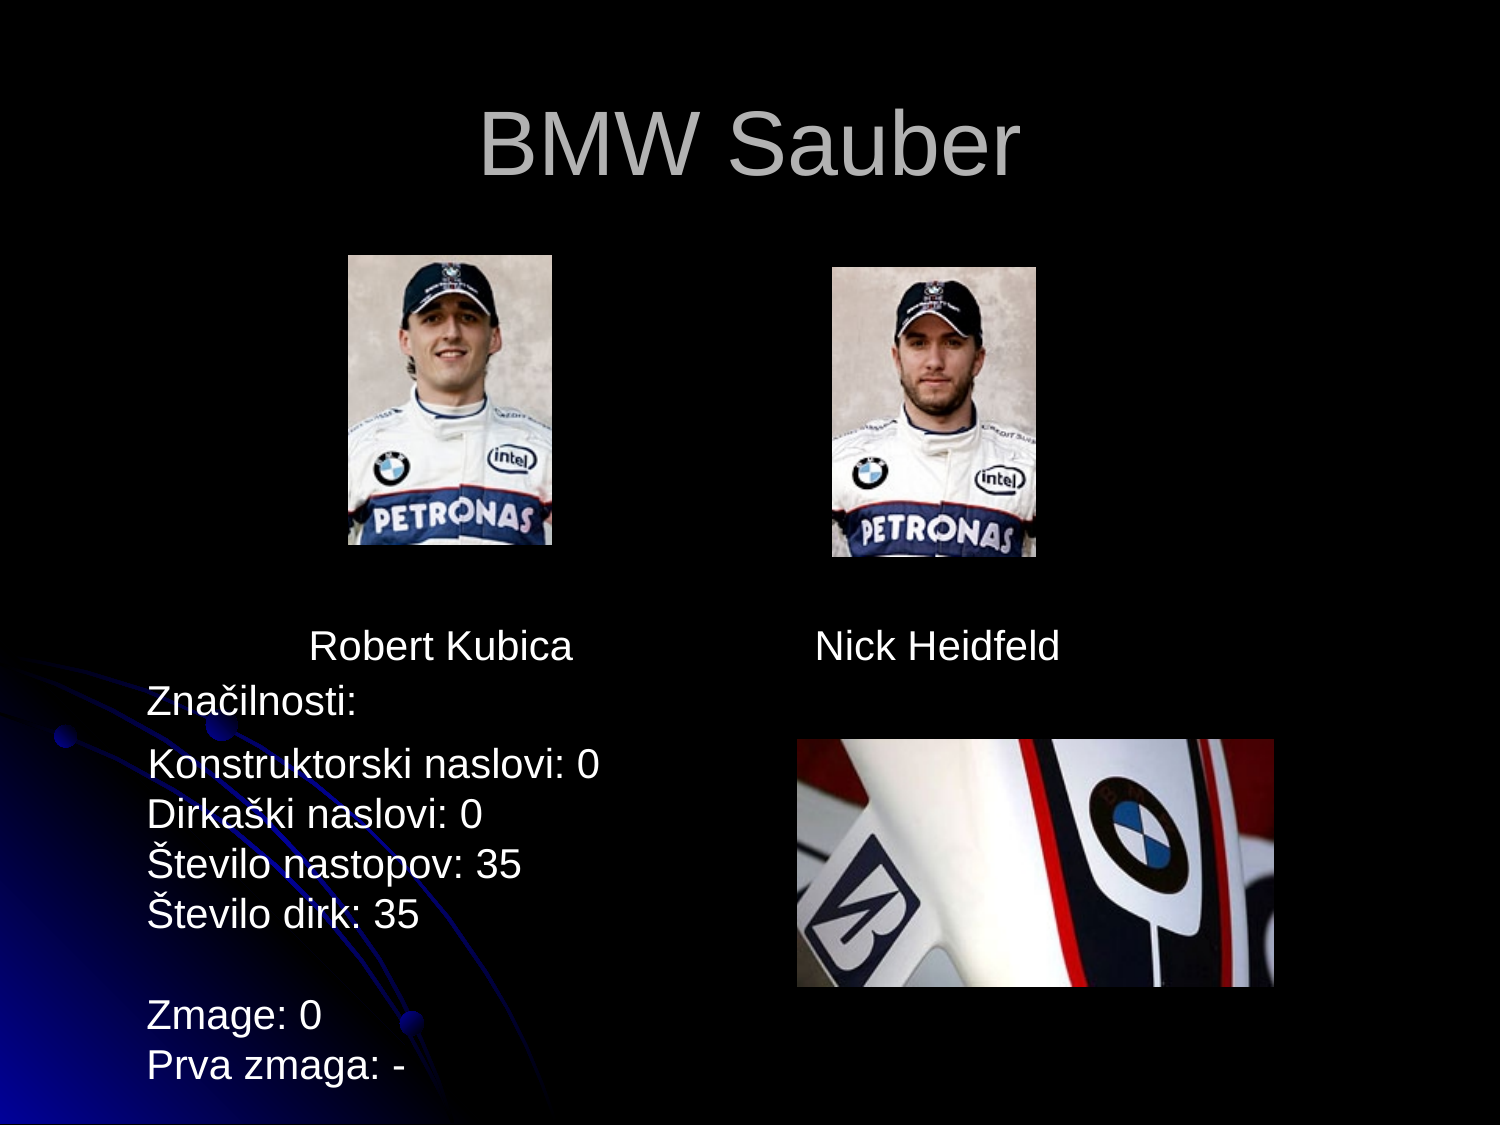

# BMW Sauber
 Robert Kubica Nick Heidfeld Značilnosti:
 Konstruktorski naslovi: 0
Dirkaški naslovi: 0
Število nastopov: 35
Število dirk: 35
Zmage: 0
Prva zmaga: -